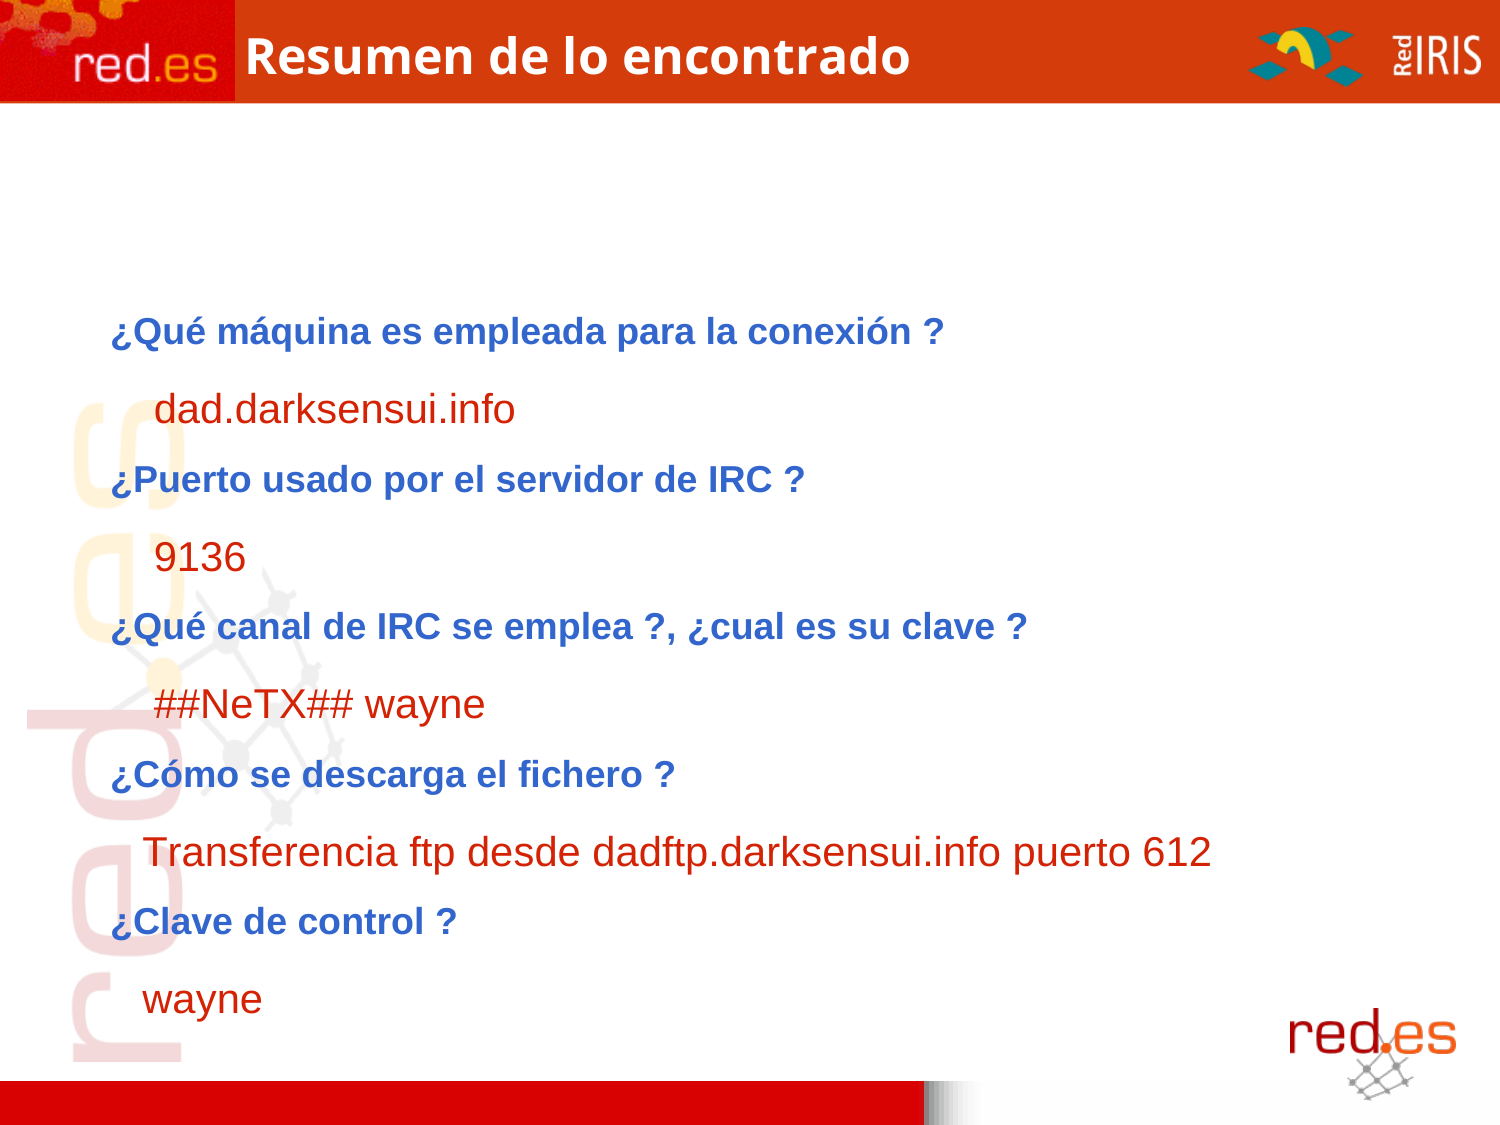

# Resumen de lo encontrado
¿Qué máquina es empleada para la conexión ?
 dad.darksensui.info
¿Puerto usado por el servidor de IRC ?
 9136
¿Qué canal de IRC se emplea ?, ¿cual es su clave ?
 ##NeTX## wayne
¿Cómo se descarga el fichero ?
Transferencia ftp desde dadftp.darksensui.info puerto 612
¿Clave de control ?
wayne